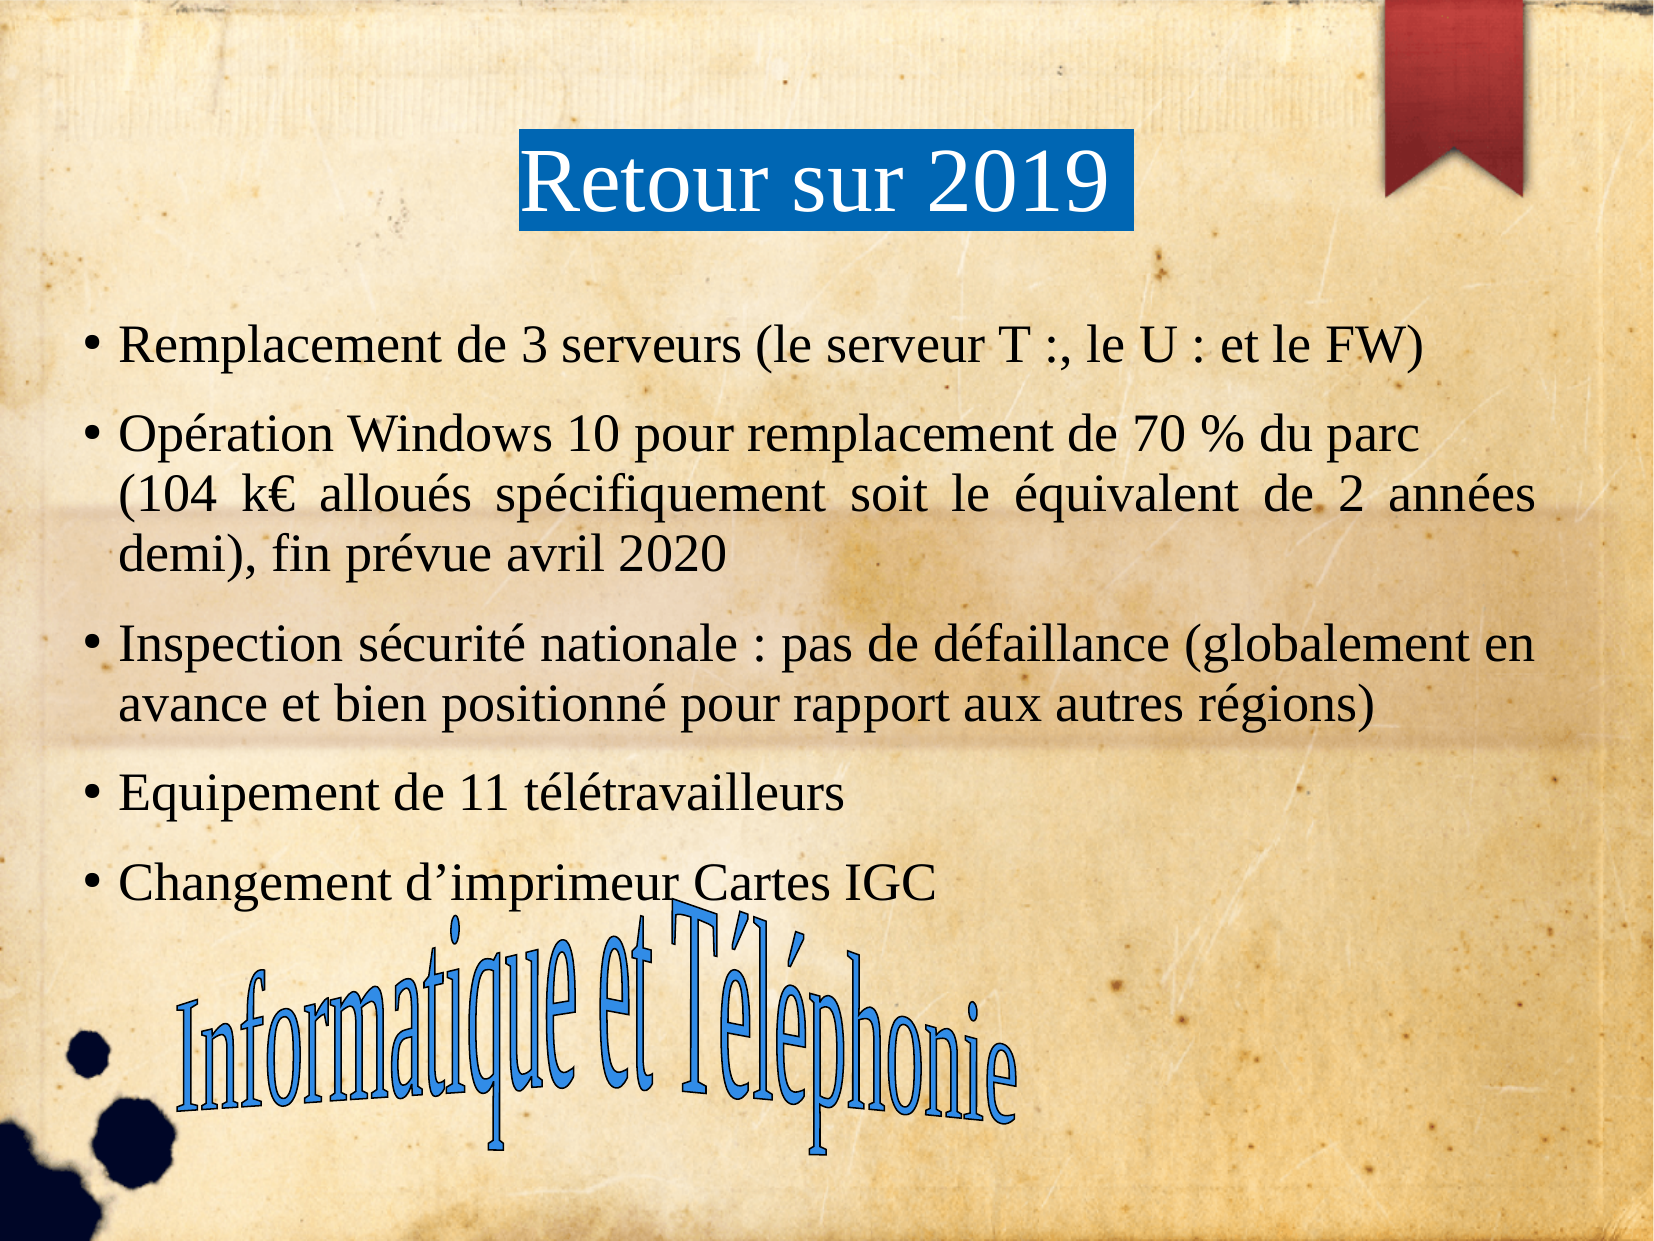

# Retour sur 2019
Remplacement de 3 serveurs (le serveur T :, le U : et le FW)
Opération Windows 10 pour remplacement de 70 % du parc
(104 k€ alloués spécifiquement soit le équivalent de 2 années demi), fin prévue avril 2020
Inspection sécurité nationale : pas de défaillance (globalement en avance et bien positionné pour rapport aux autres régions)
Equipement de 11 télétravailleurs
Changement d’imprimeur Cartes IGC
Informatique et Téléphonie